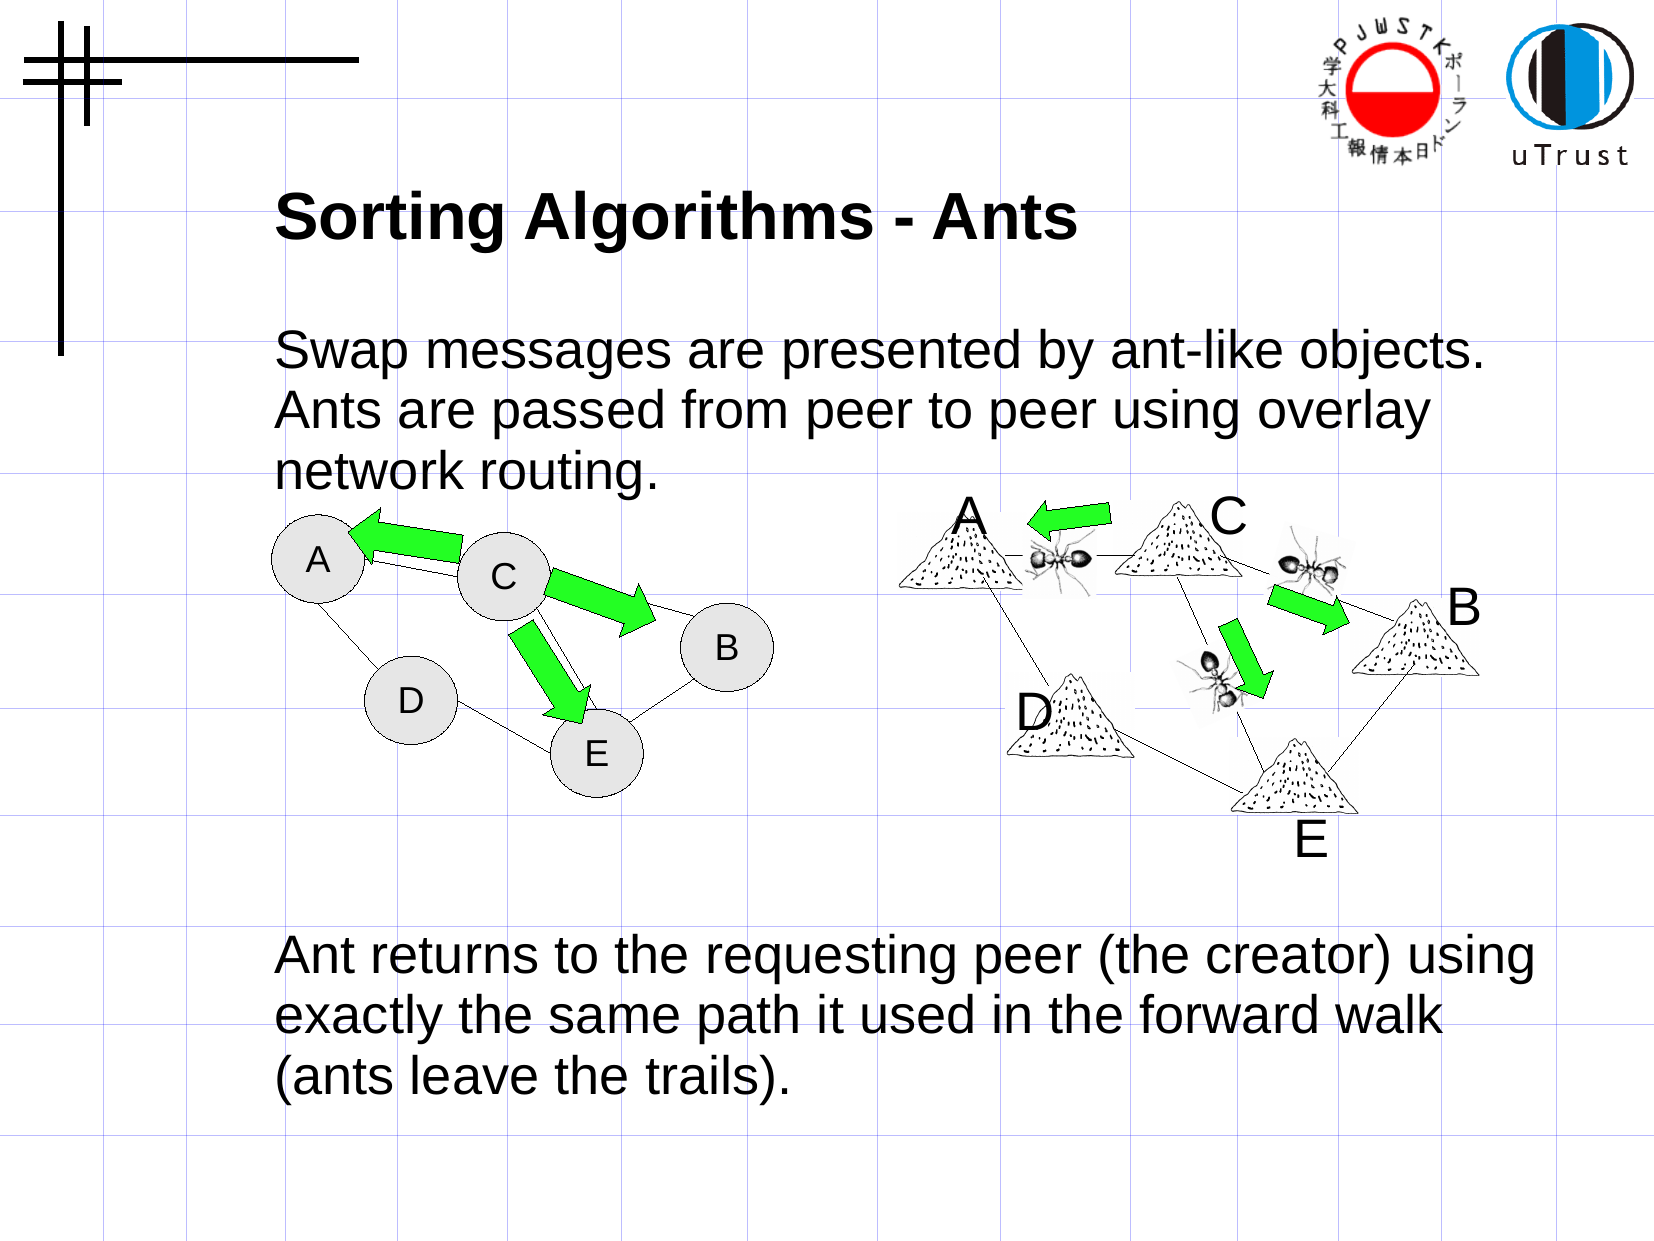

Sorting Algorithms - Ants
Swap messages are presented by ant-like objects.
Ants are passed from peer to peer using overlay network routing.
Ant returns to the requesting peer (the creator) using exactly the same path it used in the forward walk (ants leave the trails).
A
C
A
C
B
B
D
D
E
E